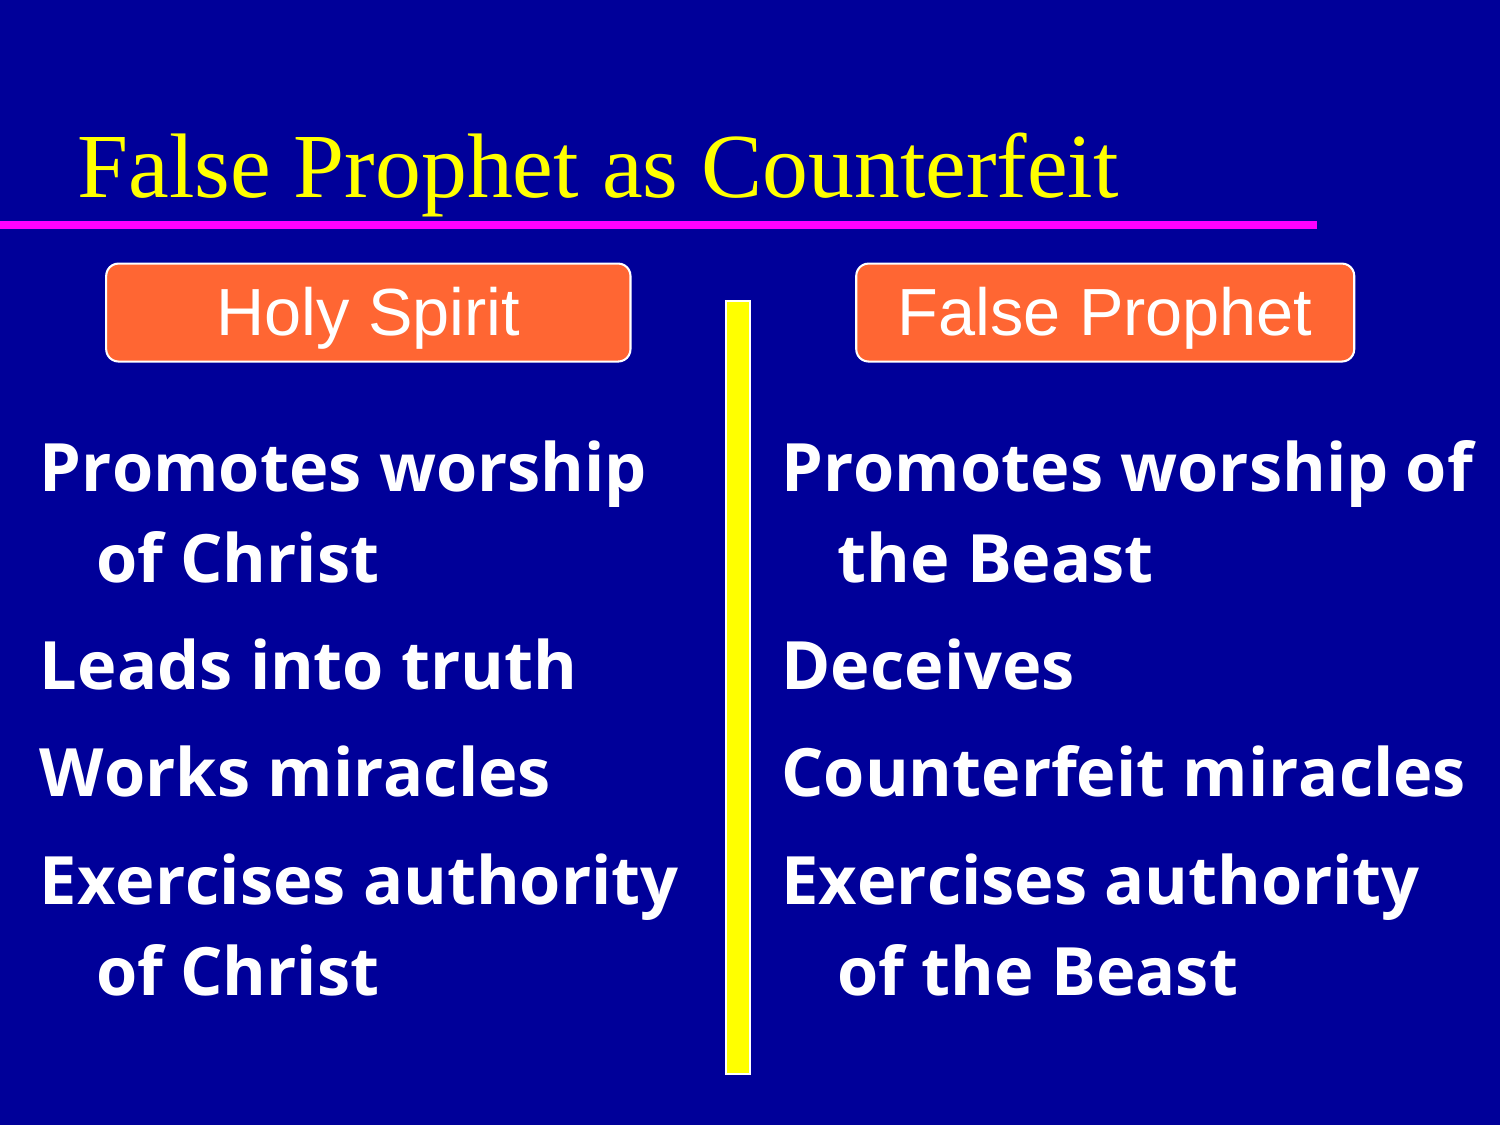

# False Prophet as Counterfeit
Holy Spirit
False Prophet
Promotes worship of Christ
Leads into truth
Works miracles
Exercises authority of Christ
Promotes worship of the Beast
Deceives
Counterfeit miracles
Exercises authority of the Beast